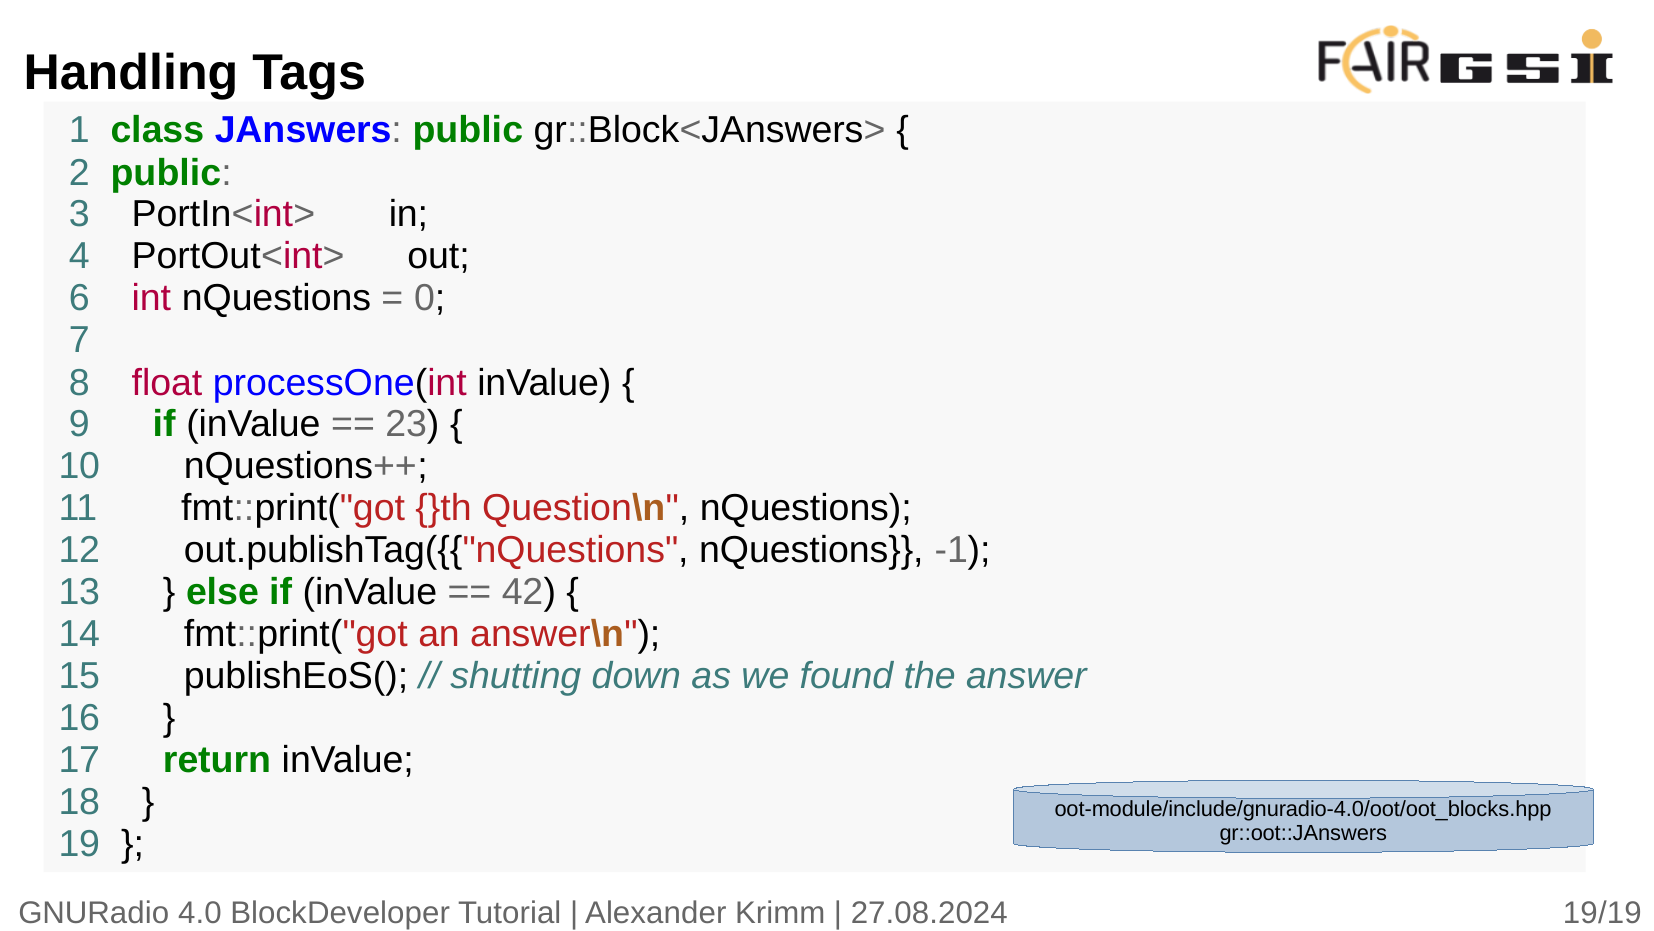

# Handling Tags
 1 class JAnswers: public gr::Block<JAnswers> {
 2 public:
 3 PortIn<int> in;
 4 PortOut<int> out;
 6 int nQuestions = 0;
 7
 8 float processOne(int inValue) {
 9 if (inValue == 23) {
10 nQuestions++;
11 fmt::print("got {}th Question\n", nQuestions);
12 out.publishTag({{"nQuestions", nQuestions}}, -1);
13 } else if (inValue == 42) {
14 fmt::print("got an answer\n");
15 publishEoS(); // shutting down as we found the answer
16 }
17 return inValue;
18 }
19 };
oot-module/include/gnuradio-4.0/oot/oot_blocks.hpp
gr::oot::JAnswers